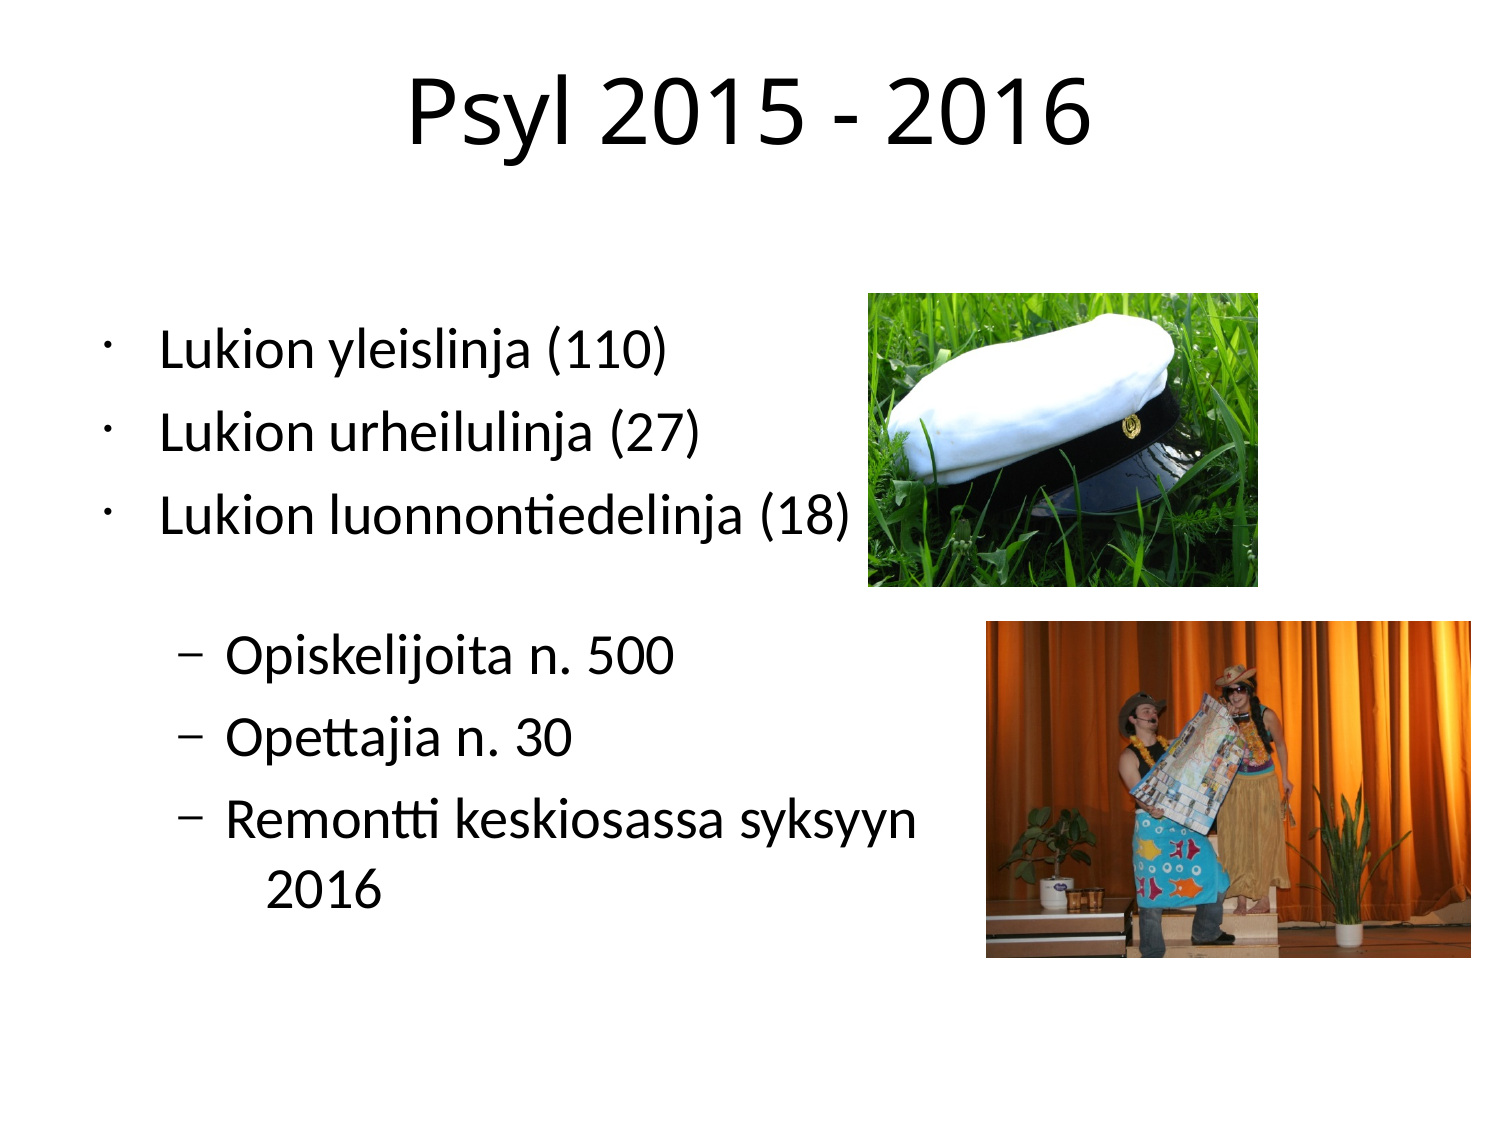

# Psyl 2015 - 2016
Lukion yleislinja (110)
Lukion urheilulinja (27)
Lukion luonnontiedelinja (18)
Opiskelijoita n. 500
Opettajia n. 30
Remontti keskiosassa syksyyn
	 2016